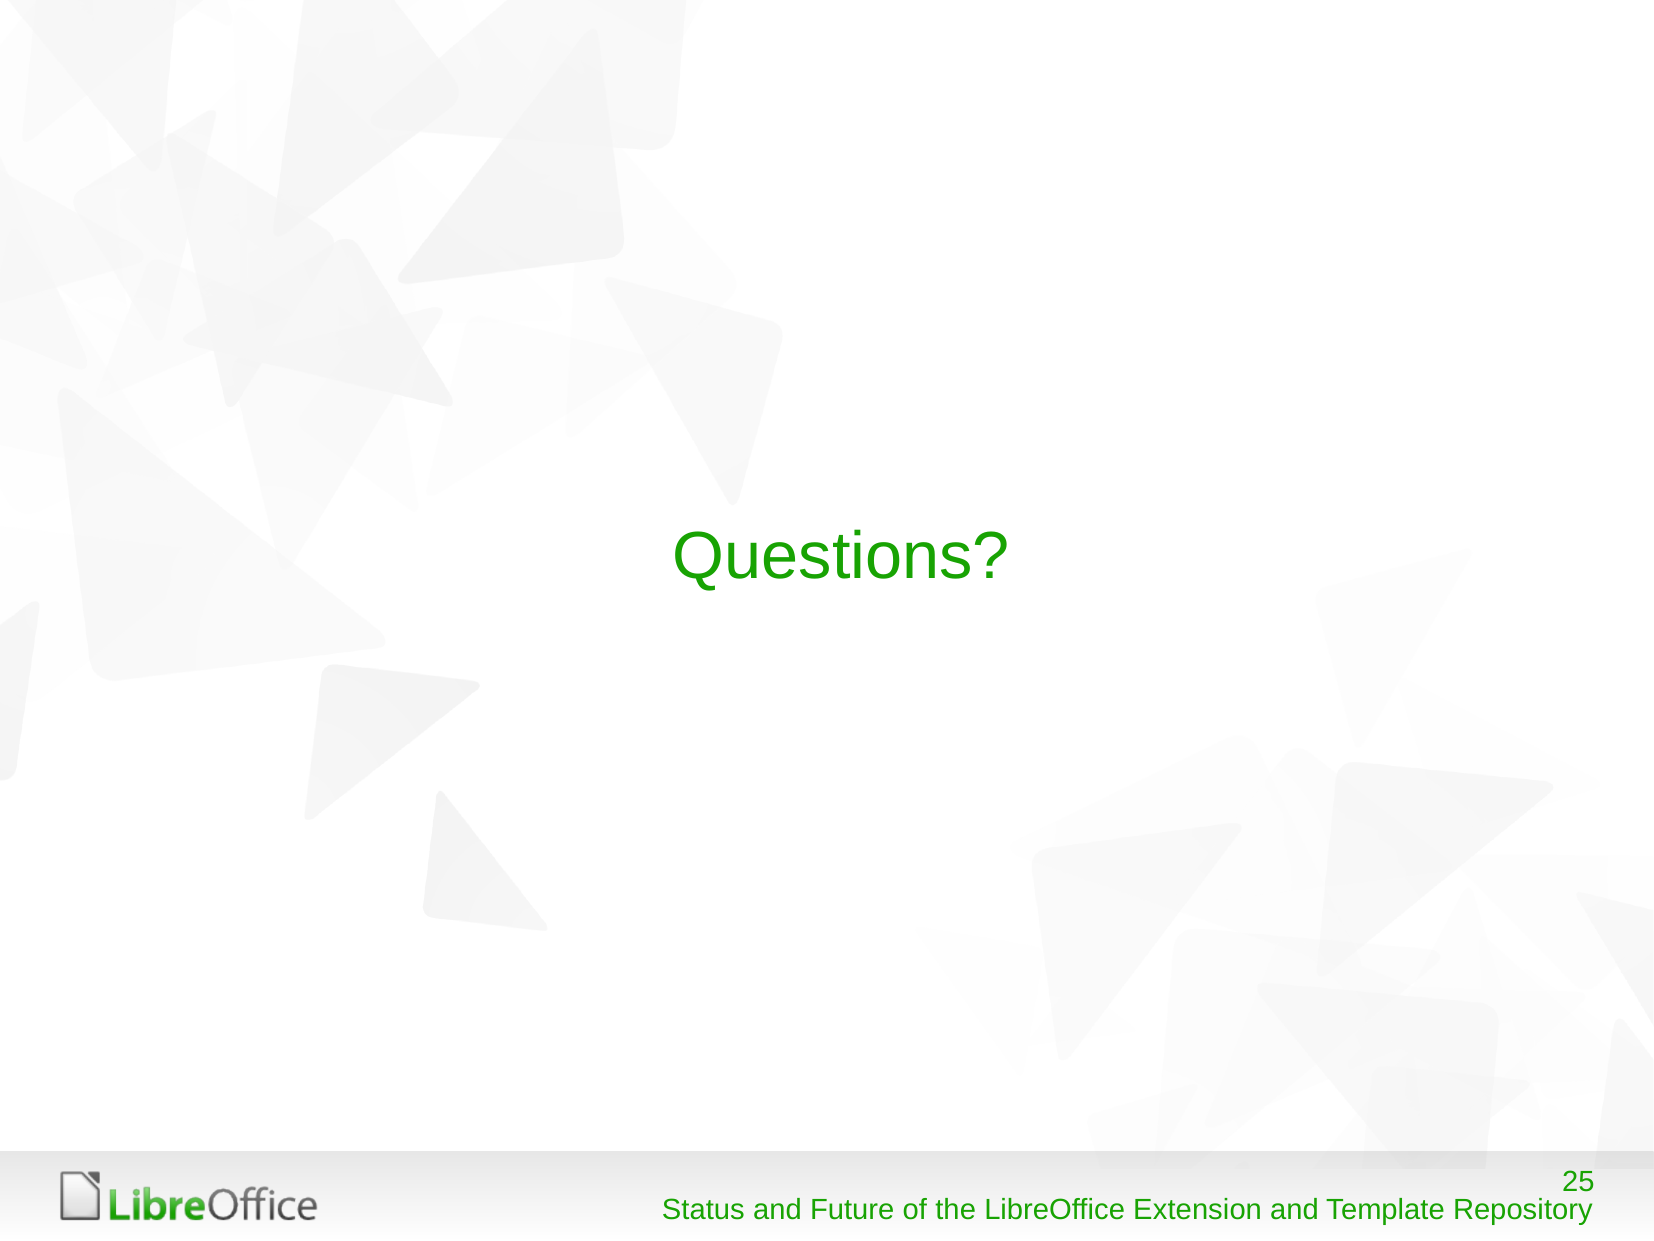

# Questions?
25
Status and Future of the LibreOffice Extension and Template Repository